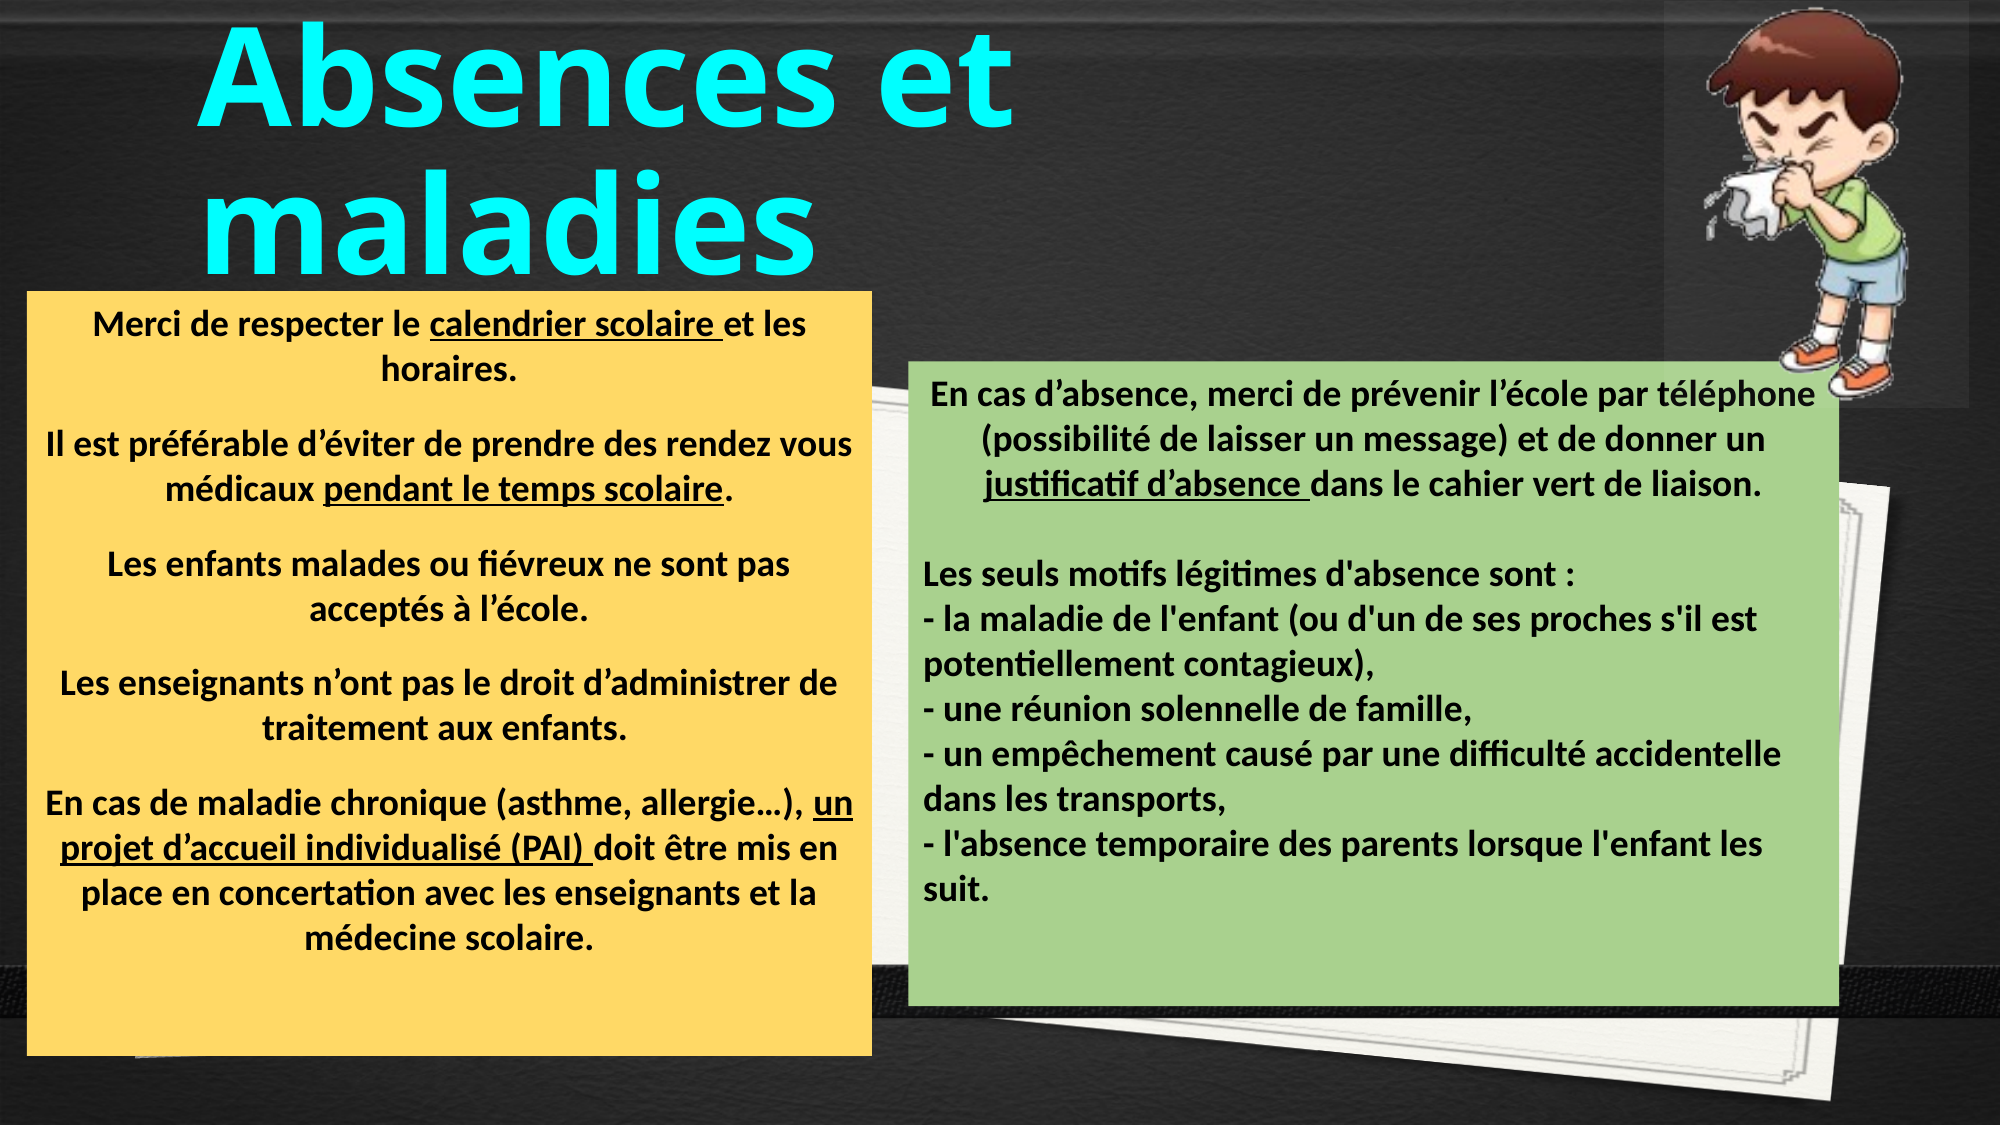

# Absences et maladies
Merci de respecter le calendrier scolaire et les horaires.
Il est préférable d’éviter de prendre des rendez vous médicaux pendant le temps scolaire.
Les enfants malades ou fiévreux ne sont pas acceptés à l’école.
Les enseignants n’ont pas le droit d’administrer de traitement aux enfants.
En cas de maladie chronique (asthme, allergie…), un projet d’accueil individualisé (PAI) doit être mis en place en concertation avec les enseignants et la médecine scolaire.
En cas d’absence, merci de prévenir l’école par téléphone (possibilité de laisser un message) et de donner un justificatif d’absence dans le cahier vert de liaison.
Les seuls motifs légitimes d'absence sont :
- la maladie de l'enfant (ou d'un de ses proches s'il est potentiellement contagieux),
- une réunion solennelle de famille,
- un empêchement causé par une difficulté accidentelle dans les transports,
- l'absence temporaire des parents lorsque l'enfant les suit.